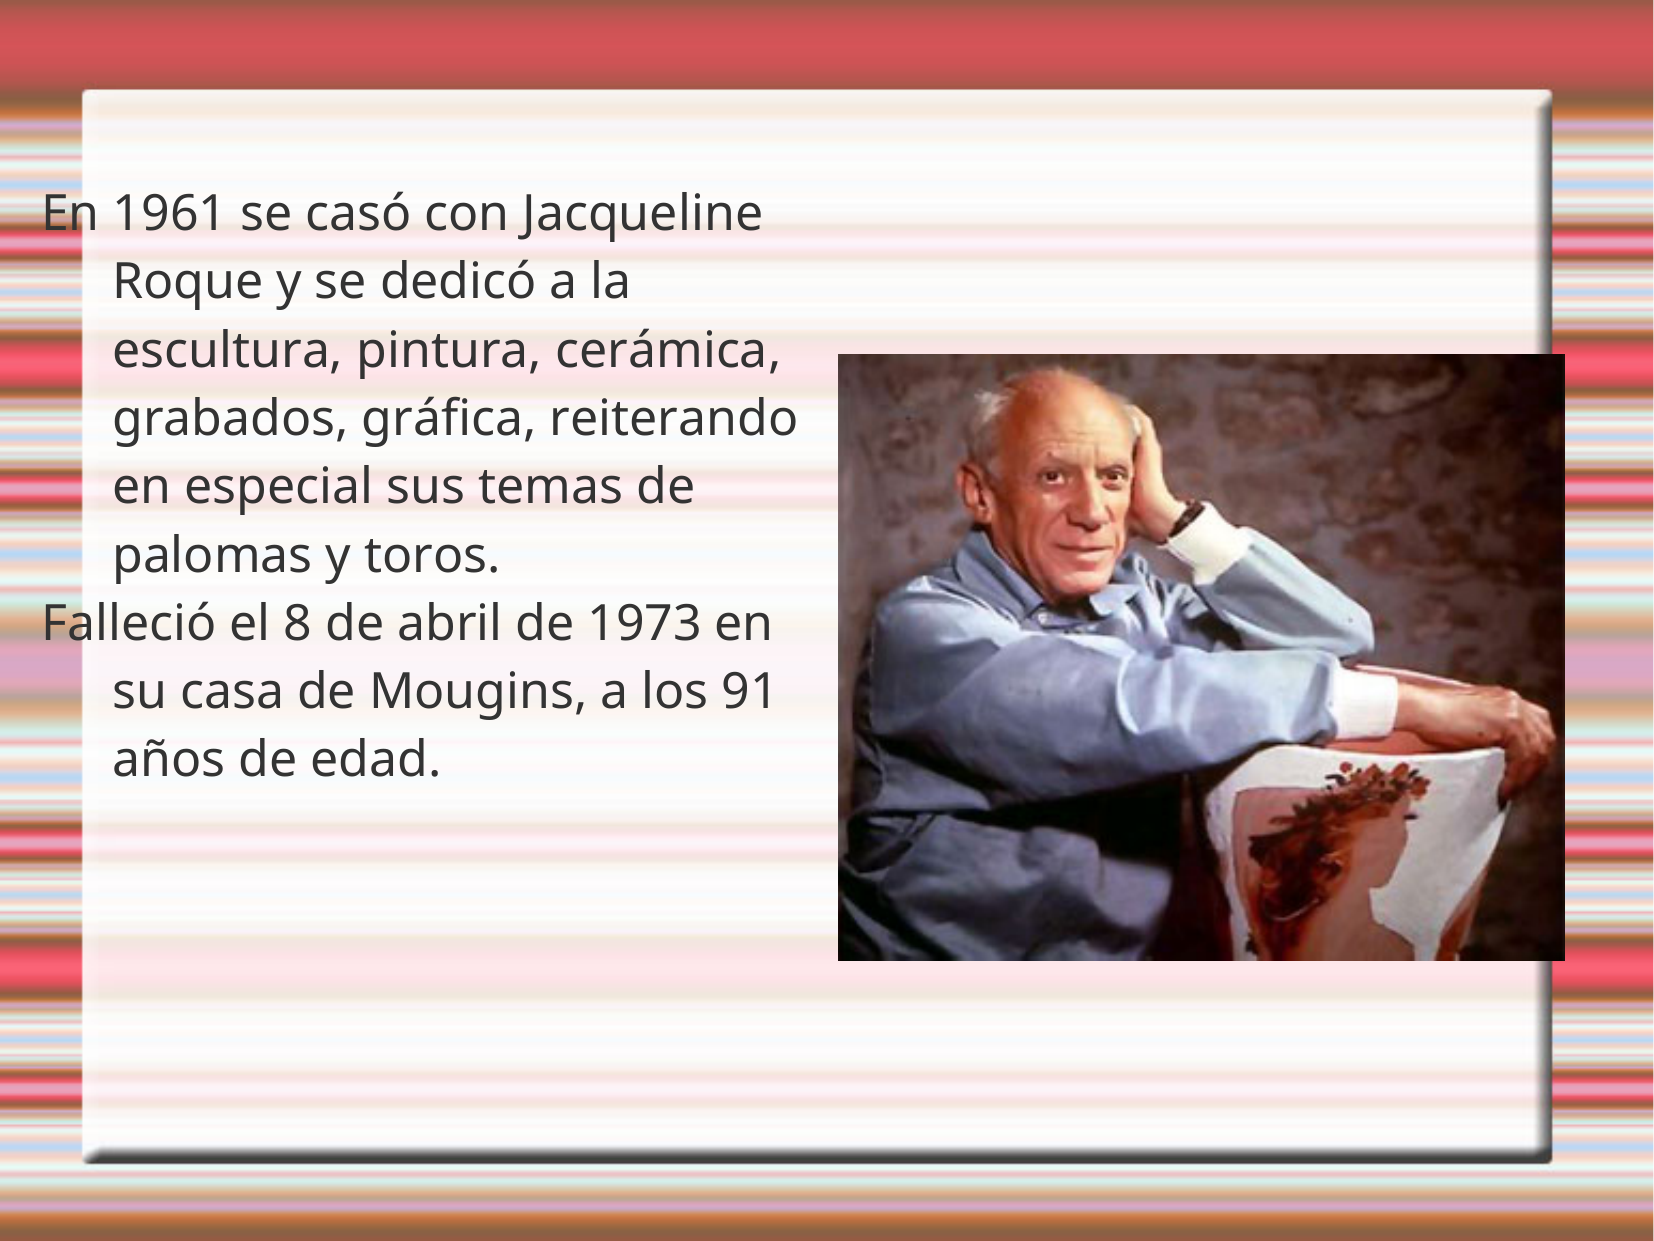

#
En 1961 se casó con Jacqueline Roque y se dedicó a la escultura, pintura, cerámica, grabados, gráfica, reiterando en especial sus temas de palomas y toros.
Falleció el 8 de abril de 1973 en su casa de Mougins, a los 91 años de edad.